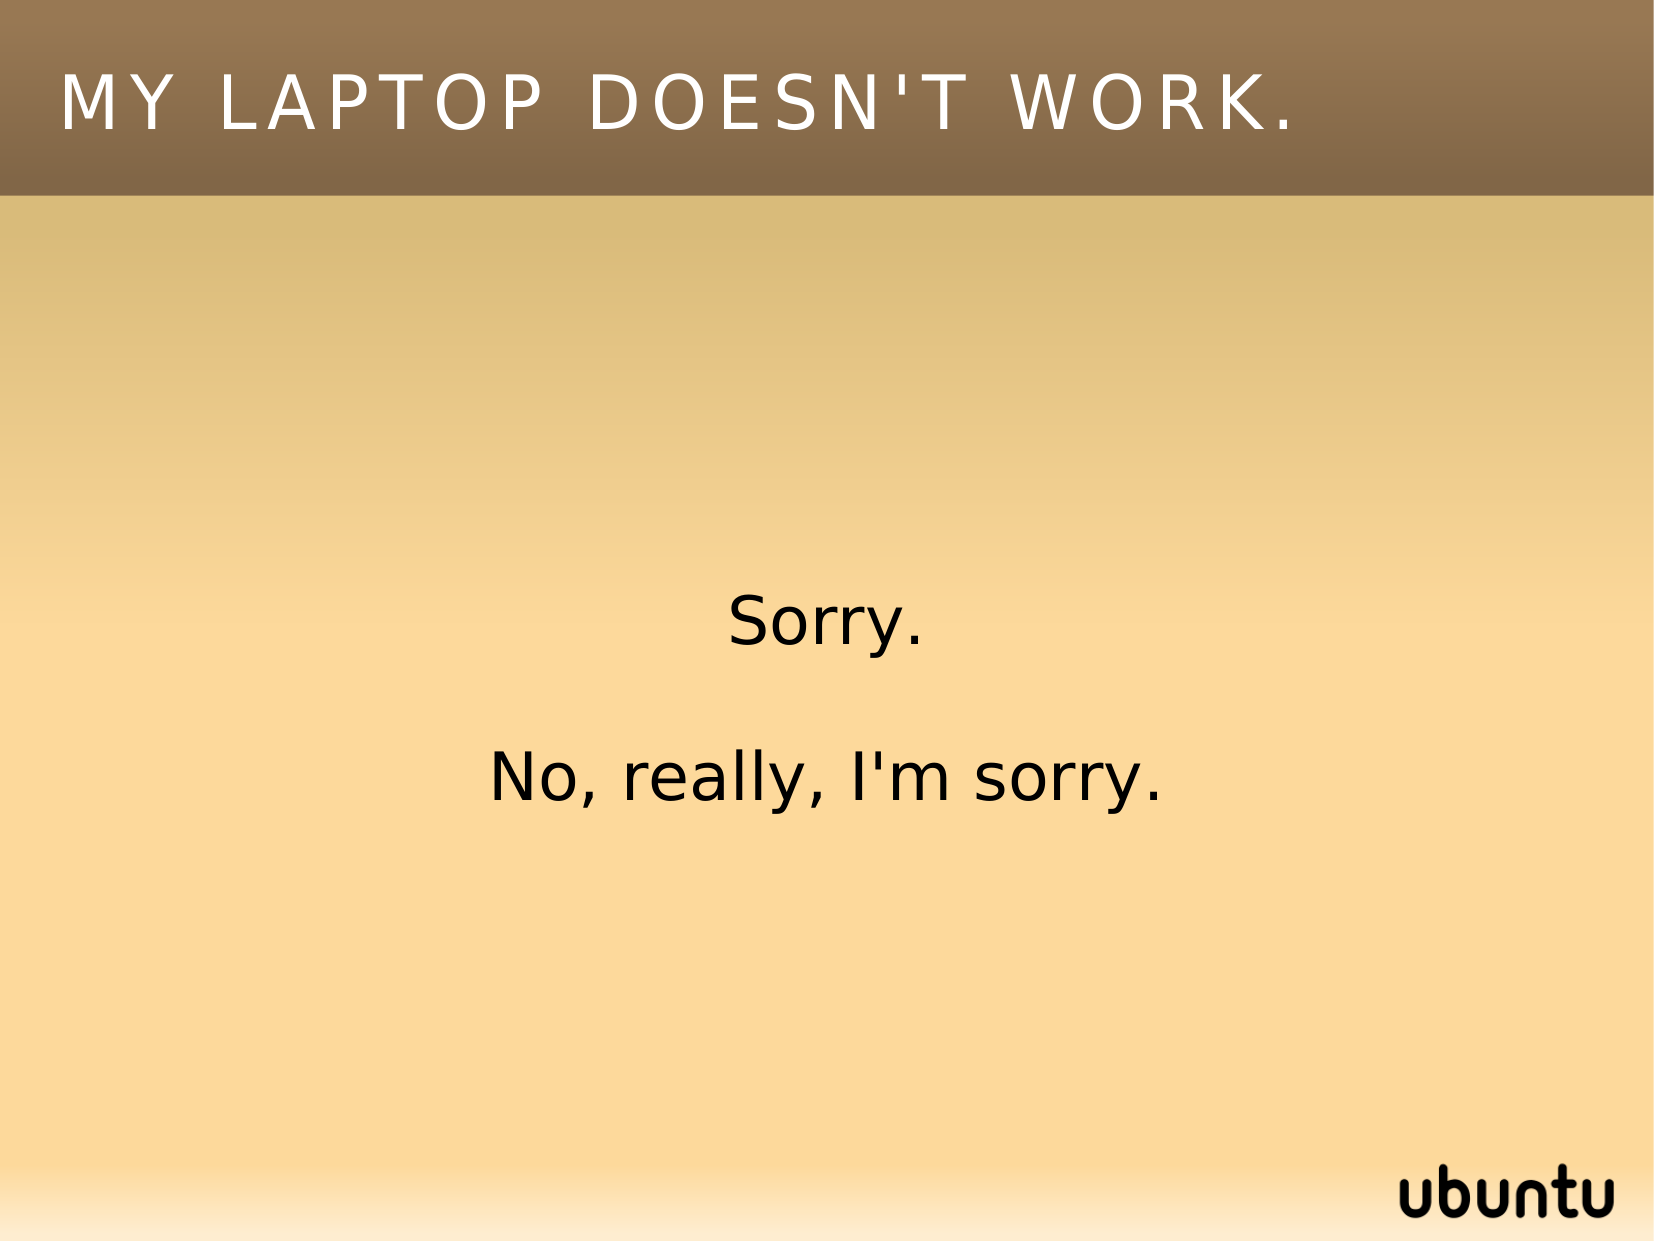

# MY LAPTOP DOESN'T WORK.
Sorry.
No, really, I'm sorry.